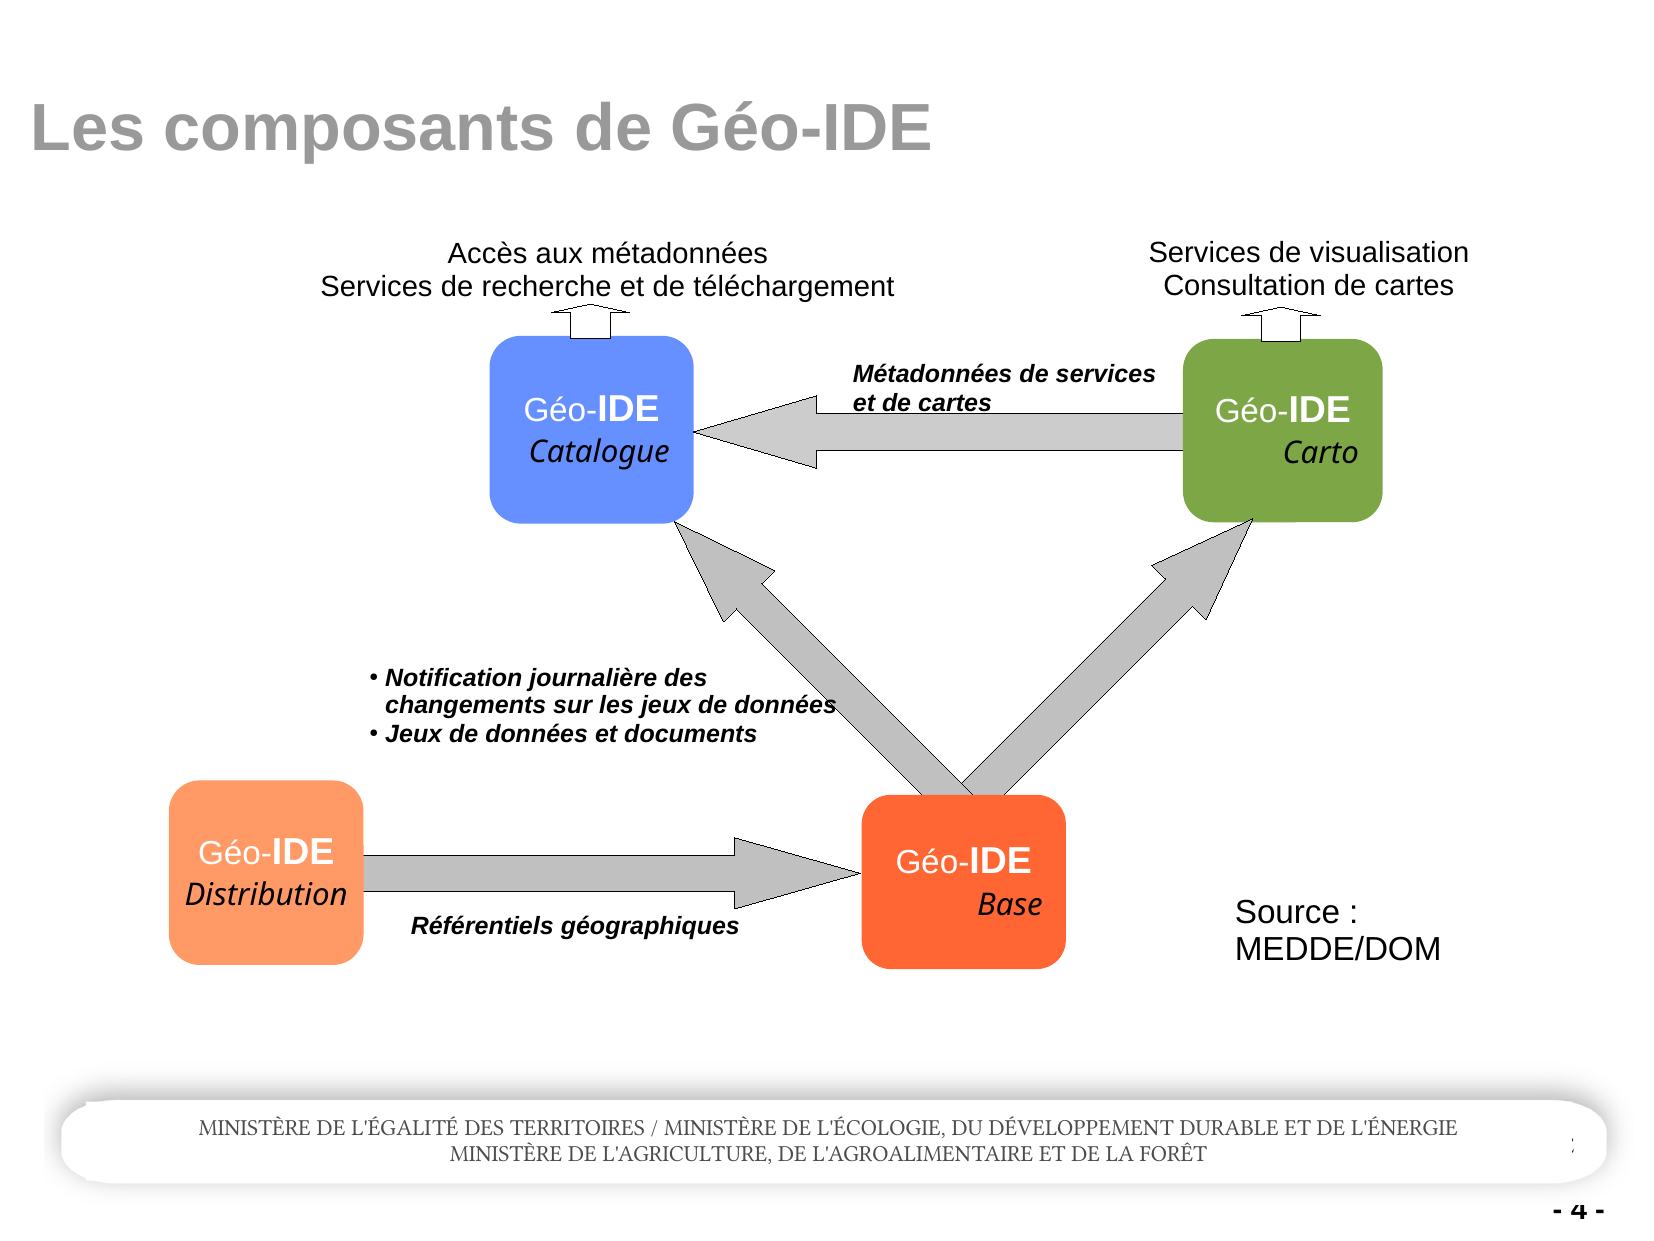

# Les composants de Géo-IDE
Services de visualisation
Consultation de cartes
Accès aux métadonnées
Services de recherche et de téléchargement
Géo-IDE
Catalogue
Géo-IDE
Carto
Métadonnées de services
et de cartes
 Notification journalière des
 changements sur les jeux de données
 Jeux de données et documents
Géo-IDE
Distribution
Géo-IDE
Base
Source :
MEDDE/DOM
Référentiels géographiques